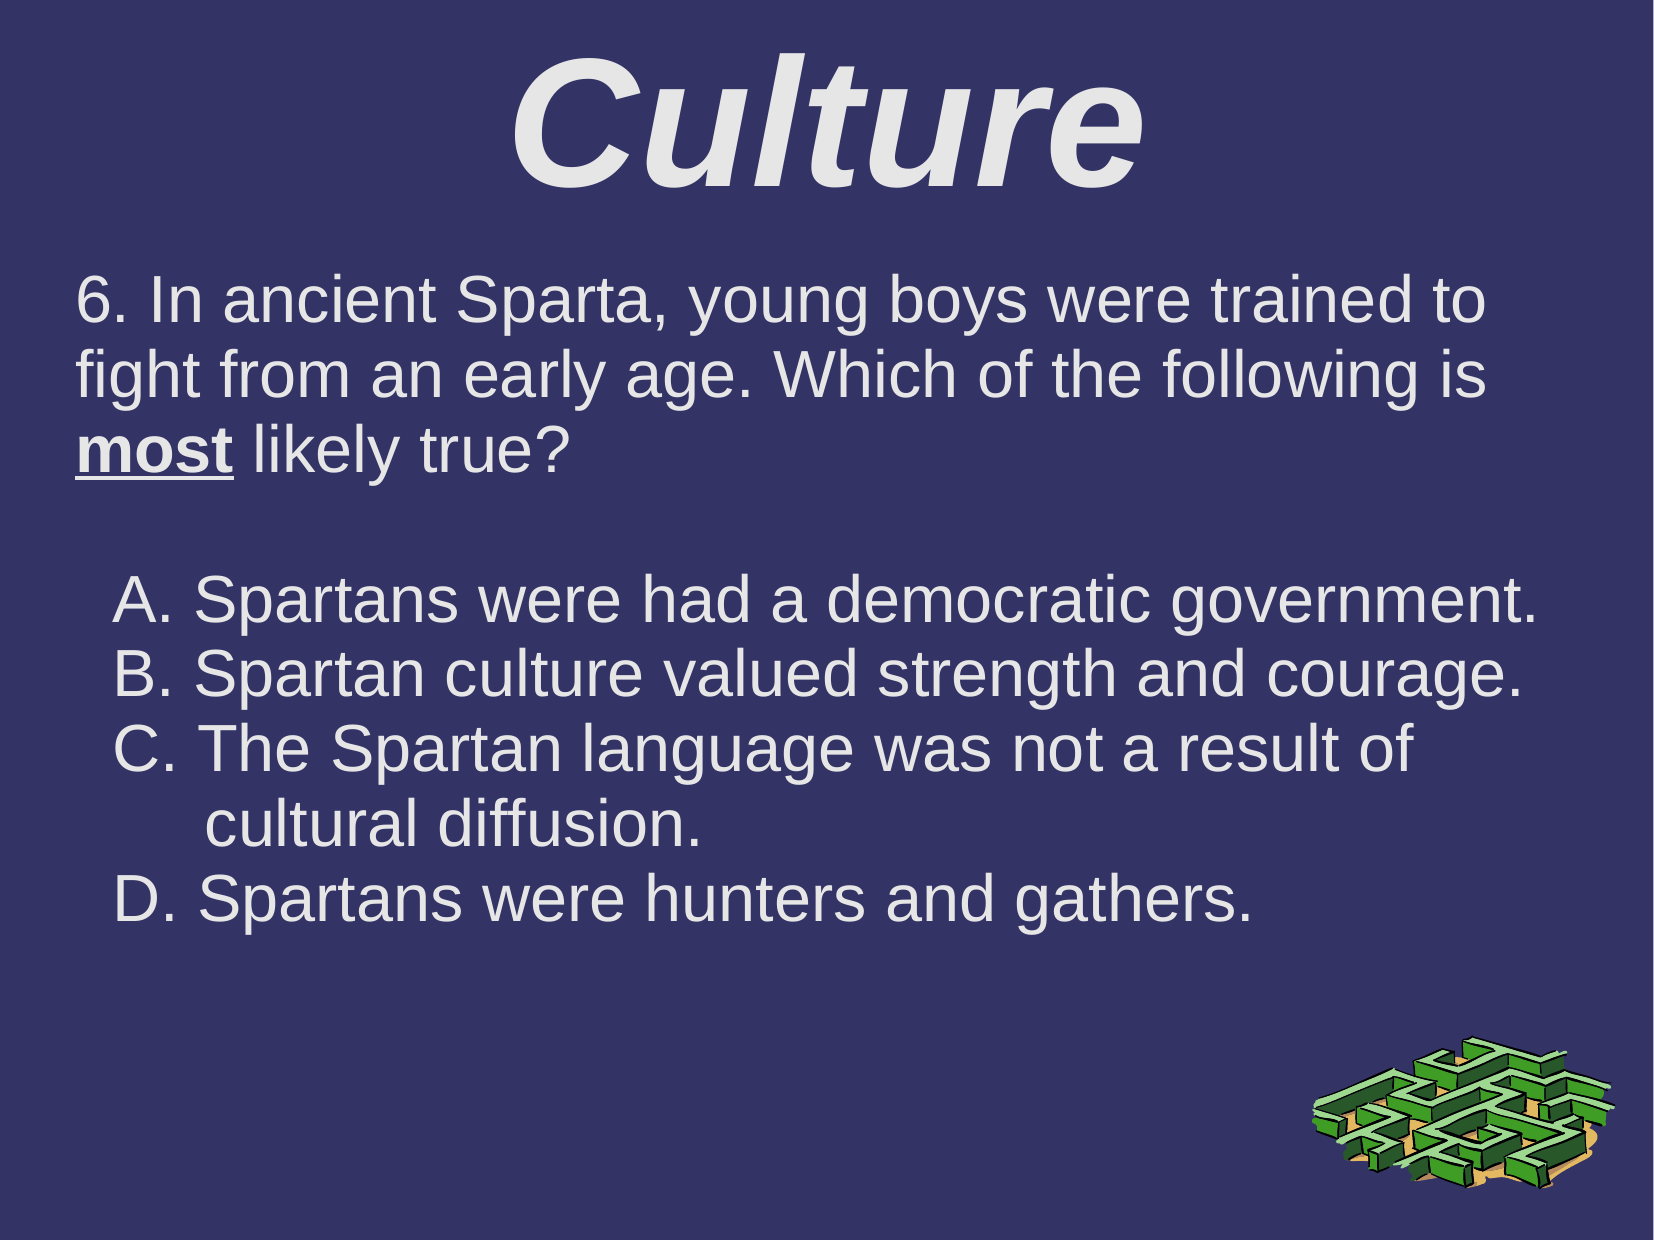

# Culture
6. In ancient Sparta, young boys were trained to fight from an early age. Which of the following is most likely true?
 A. Spartans were had a democratic government.
 B. Spartan culture valued strength and courage.
 C. The Spartan language was not a result of
 cultural diffusion.
 D. Spartans were hunters and gathers.